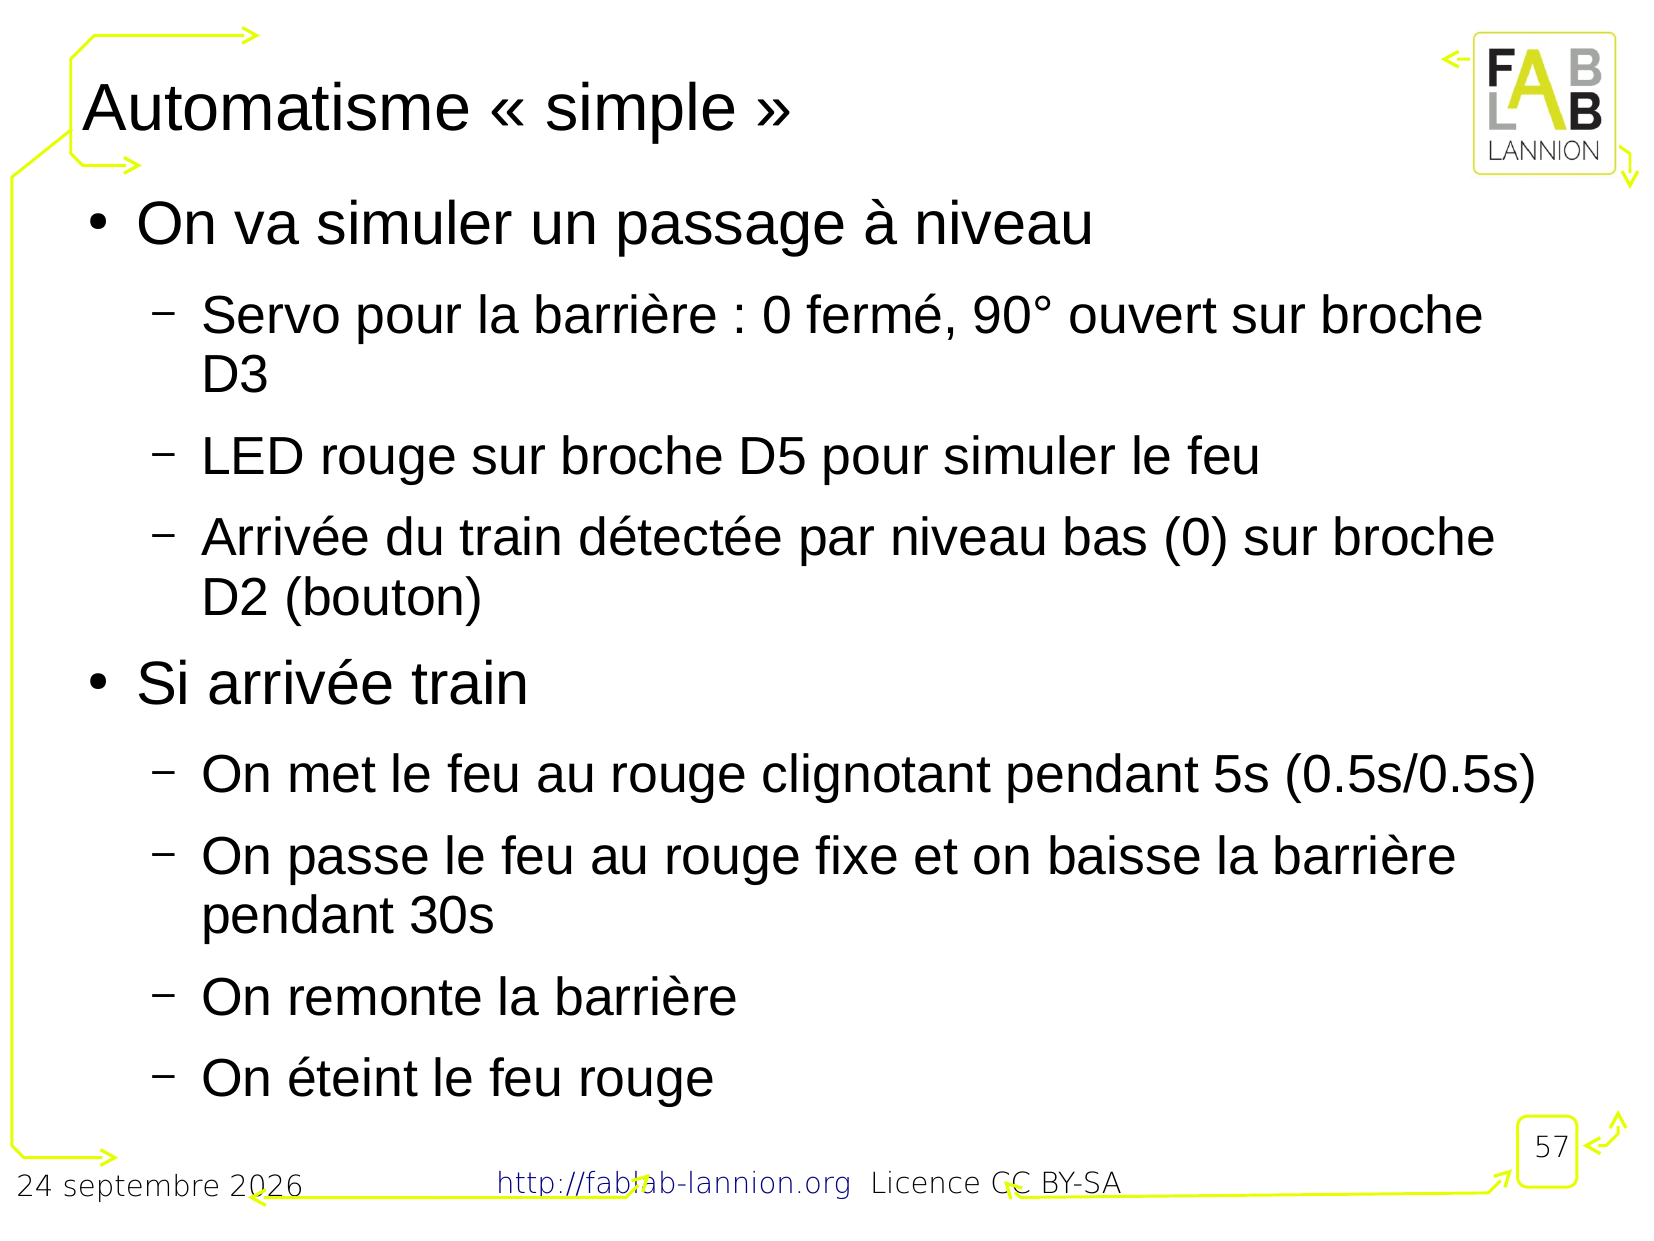

# Automatisme « simple »
On va simuler un passage à niveau
Servo pour la barrière : 0 fermé, 90° ouvert sur broche D3
LED rouge sur broche D5 pour simuler le feu
Arrivée du train détectée par niveau bas (0) sur broche D2 (bouton)
Si arrivée train
On met le feu au rouge clignotant pendant 5s (0.5s/0.5s)
On passe le feu au rouge fixe et on baisse la barrière pendant 30s
On remonte la barrière
On éteint le feu rouge
57